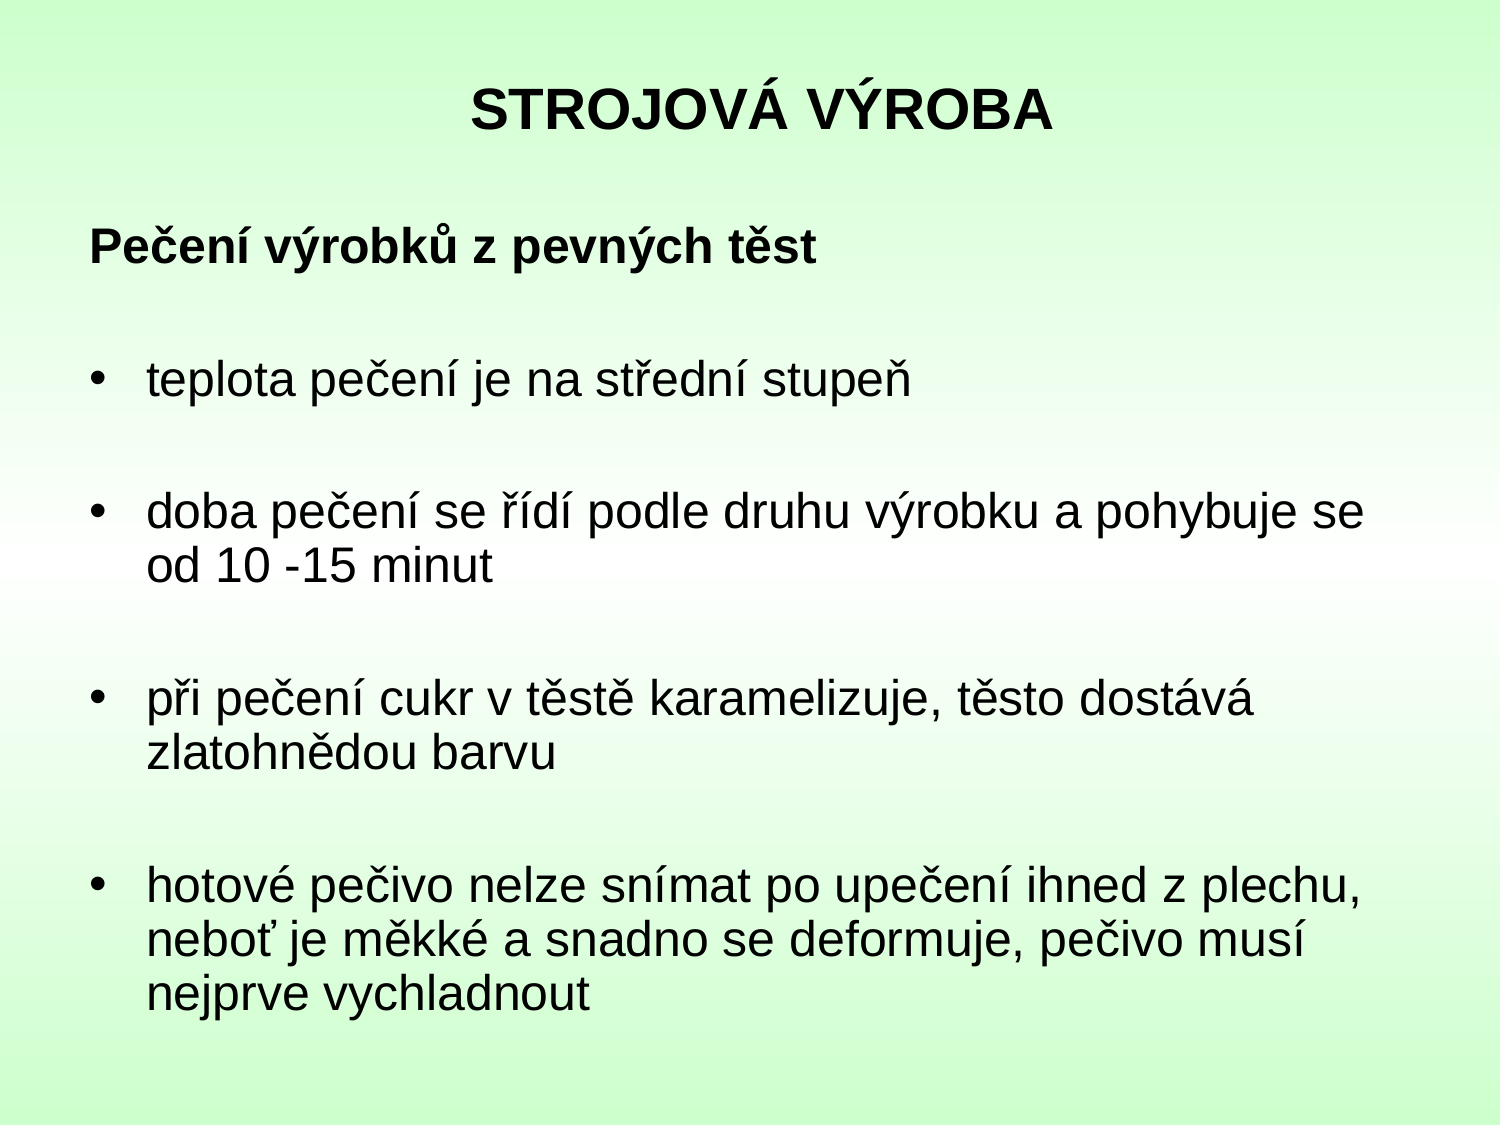

# STROJOVÁ VÝROBA
Pečení výrobků z pevných těst
teplota pečení je na střední stupeň
doba pečení se řídí podle druhu výrobku a pohybuje se od 10 -15 minut
při pečení cukr v těstě karamelizuje, těsto dostává zlatohnědou barvu
hotové pečivo nelze snímat po upečení ihned z plechu, neboť je měkké a snadno se deformuje, pečivo musí nejprve vychladnout